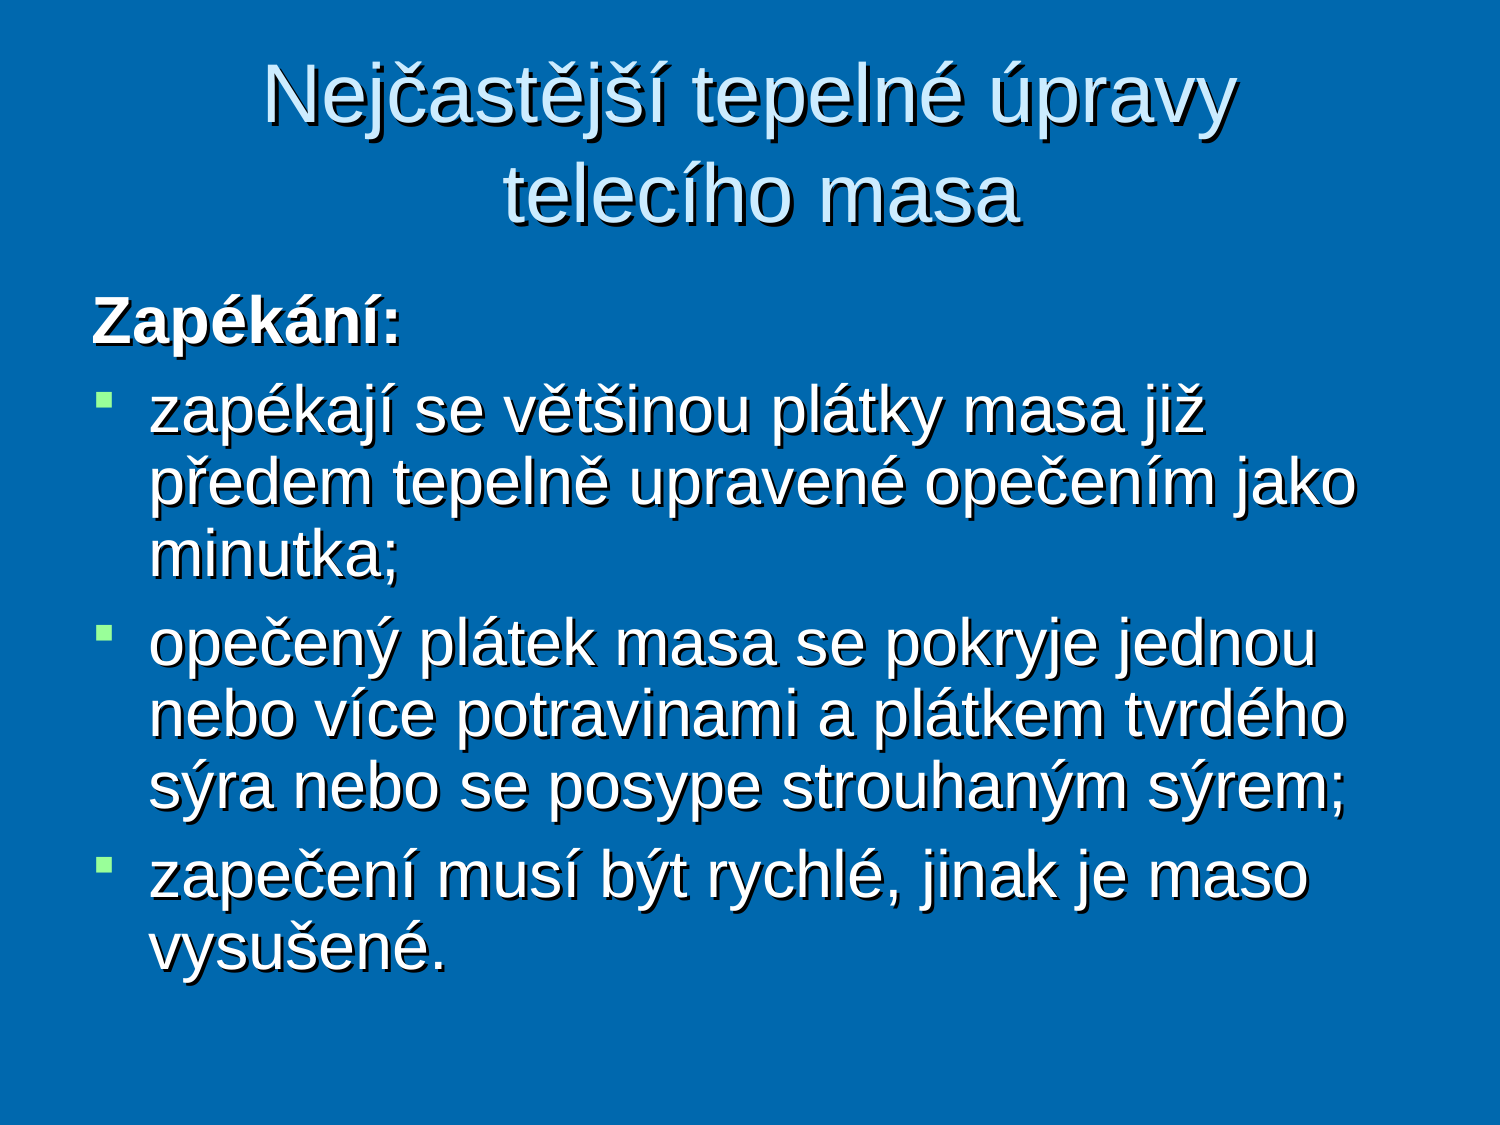

# Nejčastější tepelné úpravy telecího masa
Zapékání:
zapékají se většinou plátky masa již předem tepelně upravené opečením jako minutka;
opečený plátek masa se pokryje jednou nebo více potravinami a plátkem tvrdého sýra nebo se posype strouhaným sýrem;
zapečení musí být rychlé, jinak je maso vysušené.